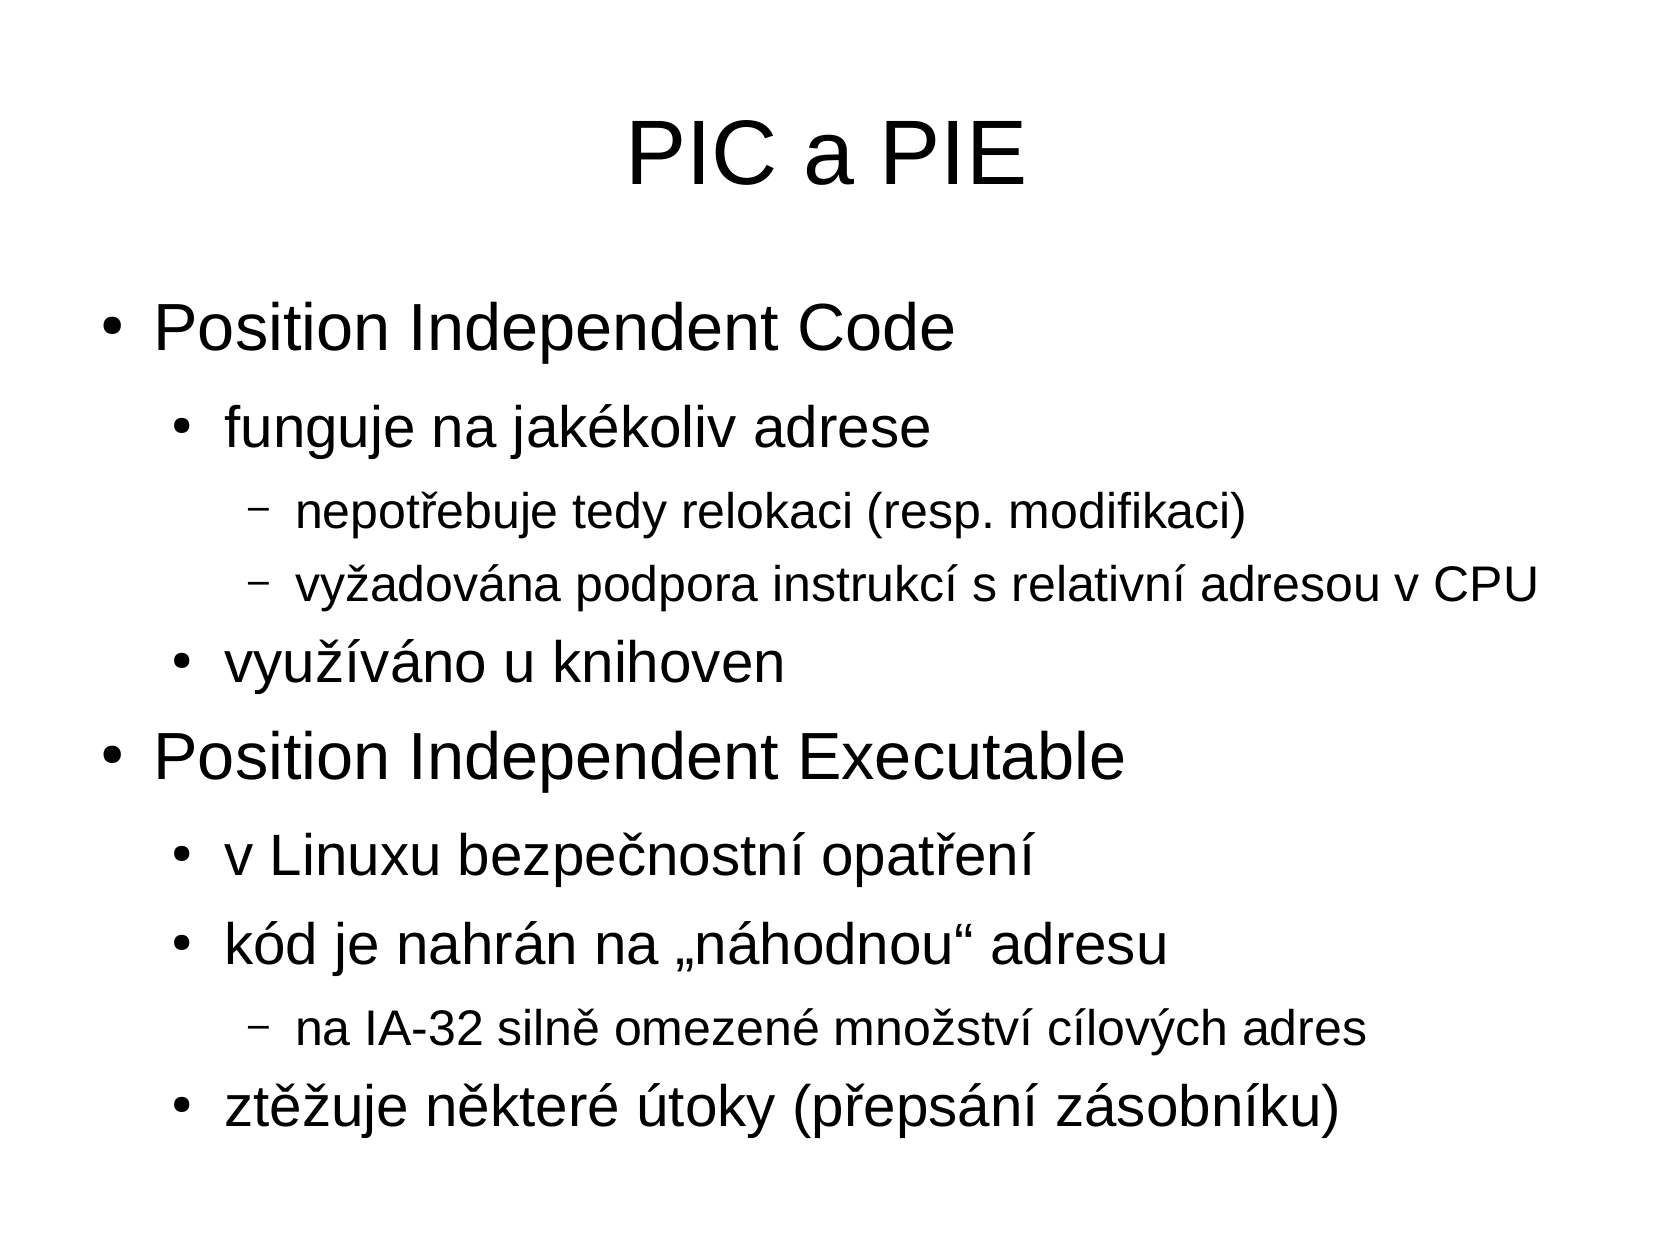

# PIC a PIE
Position Independent Code
funguje na jakékoliv adrese
nepotřebuje tedy relokaci (resp. modifikaci)
vyžadována podpora instrukcí s relativní adresou v CPU
využíváno u knihoven
Position Independent Executable
v Linuxu bezpečnostní opatření
kód je nahrán na „náhodnou“ adresu
na IA-32 silně omezené množství cílových adres
ztěžuje některé útoky (přepsání zásobníku)